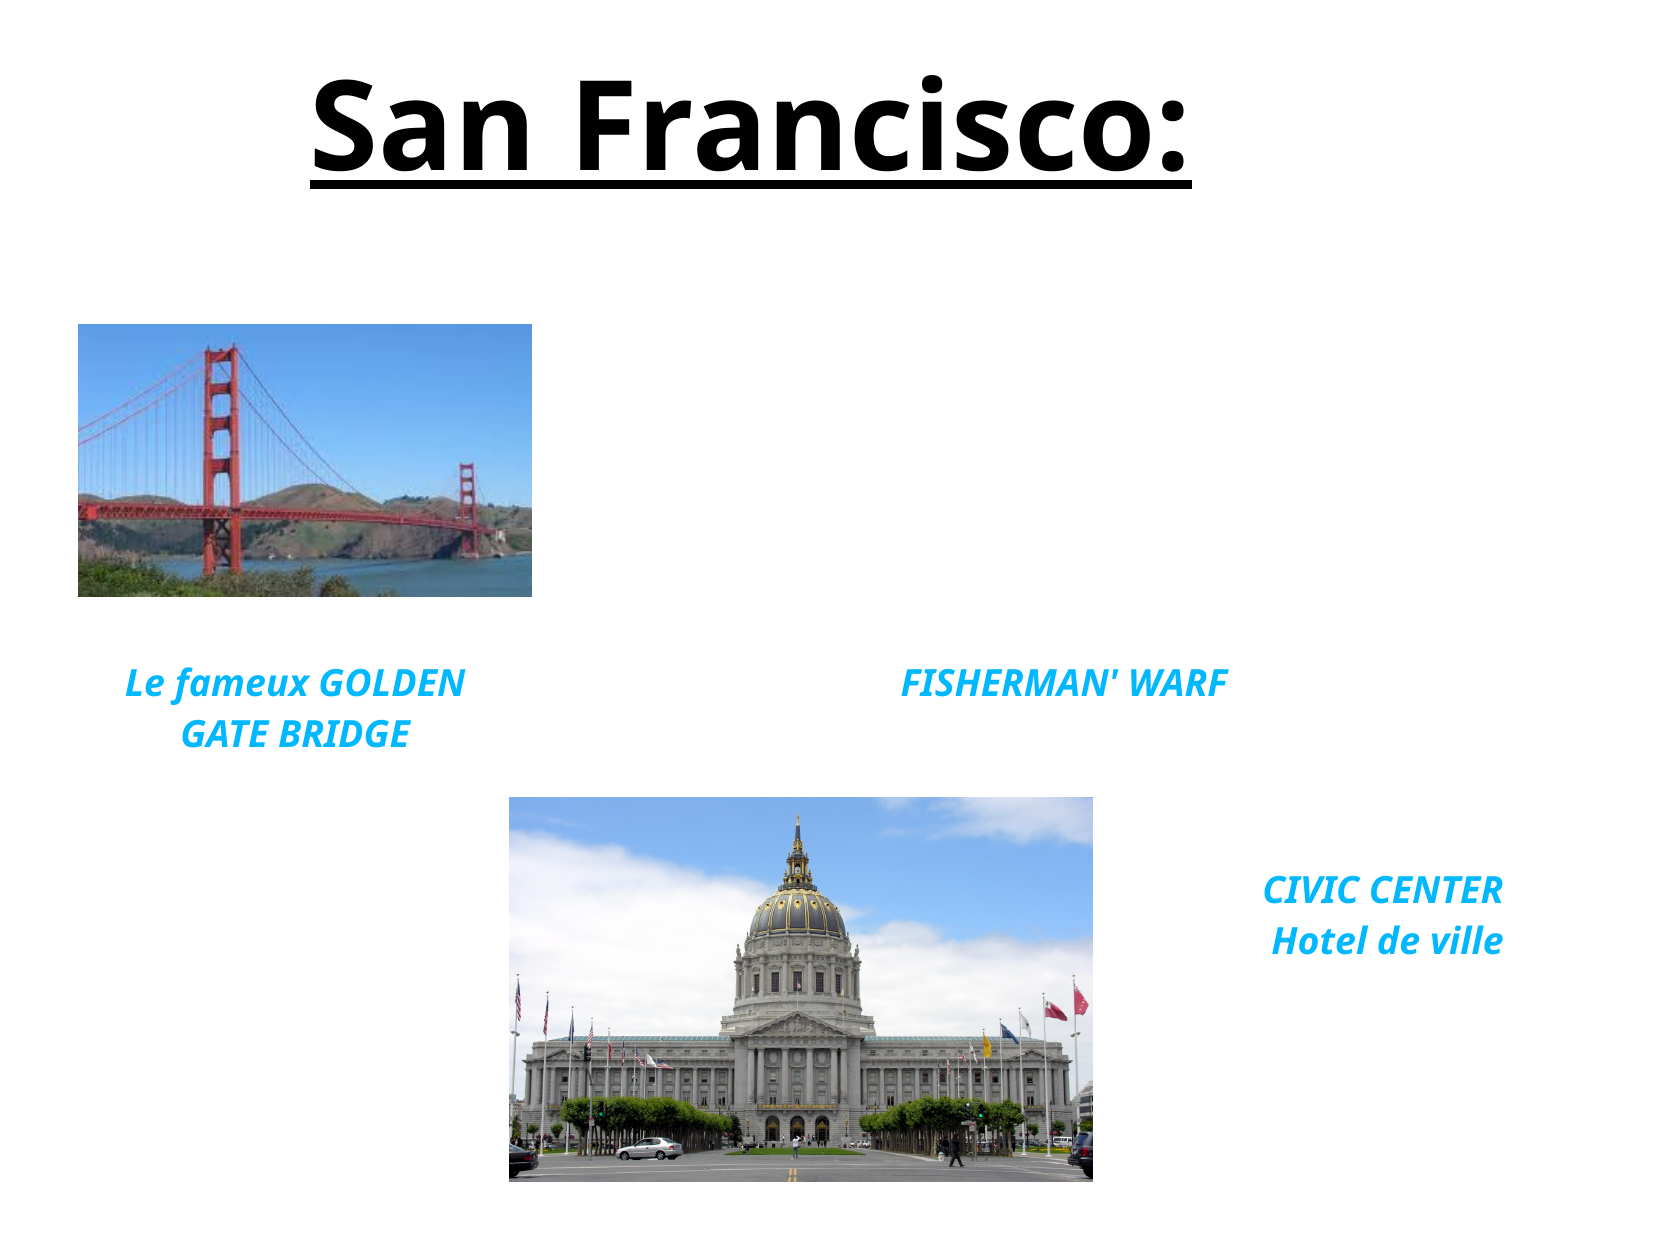

San Francisco:
Le fameux GOLDEN GATE BRIDGE
FISHERMAN' WARF
CIVIC CENTER
Hotel de ville